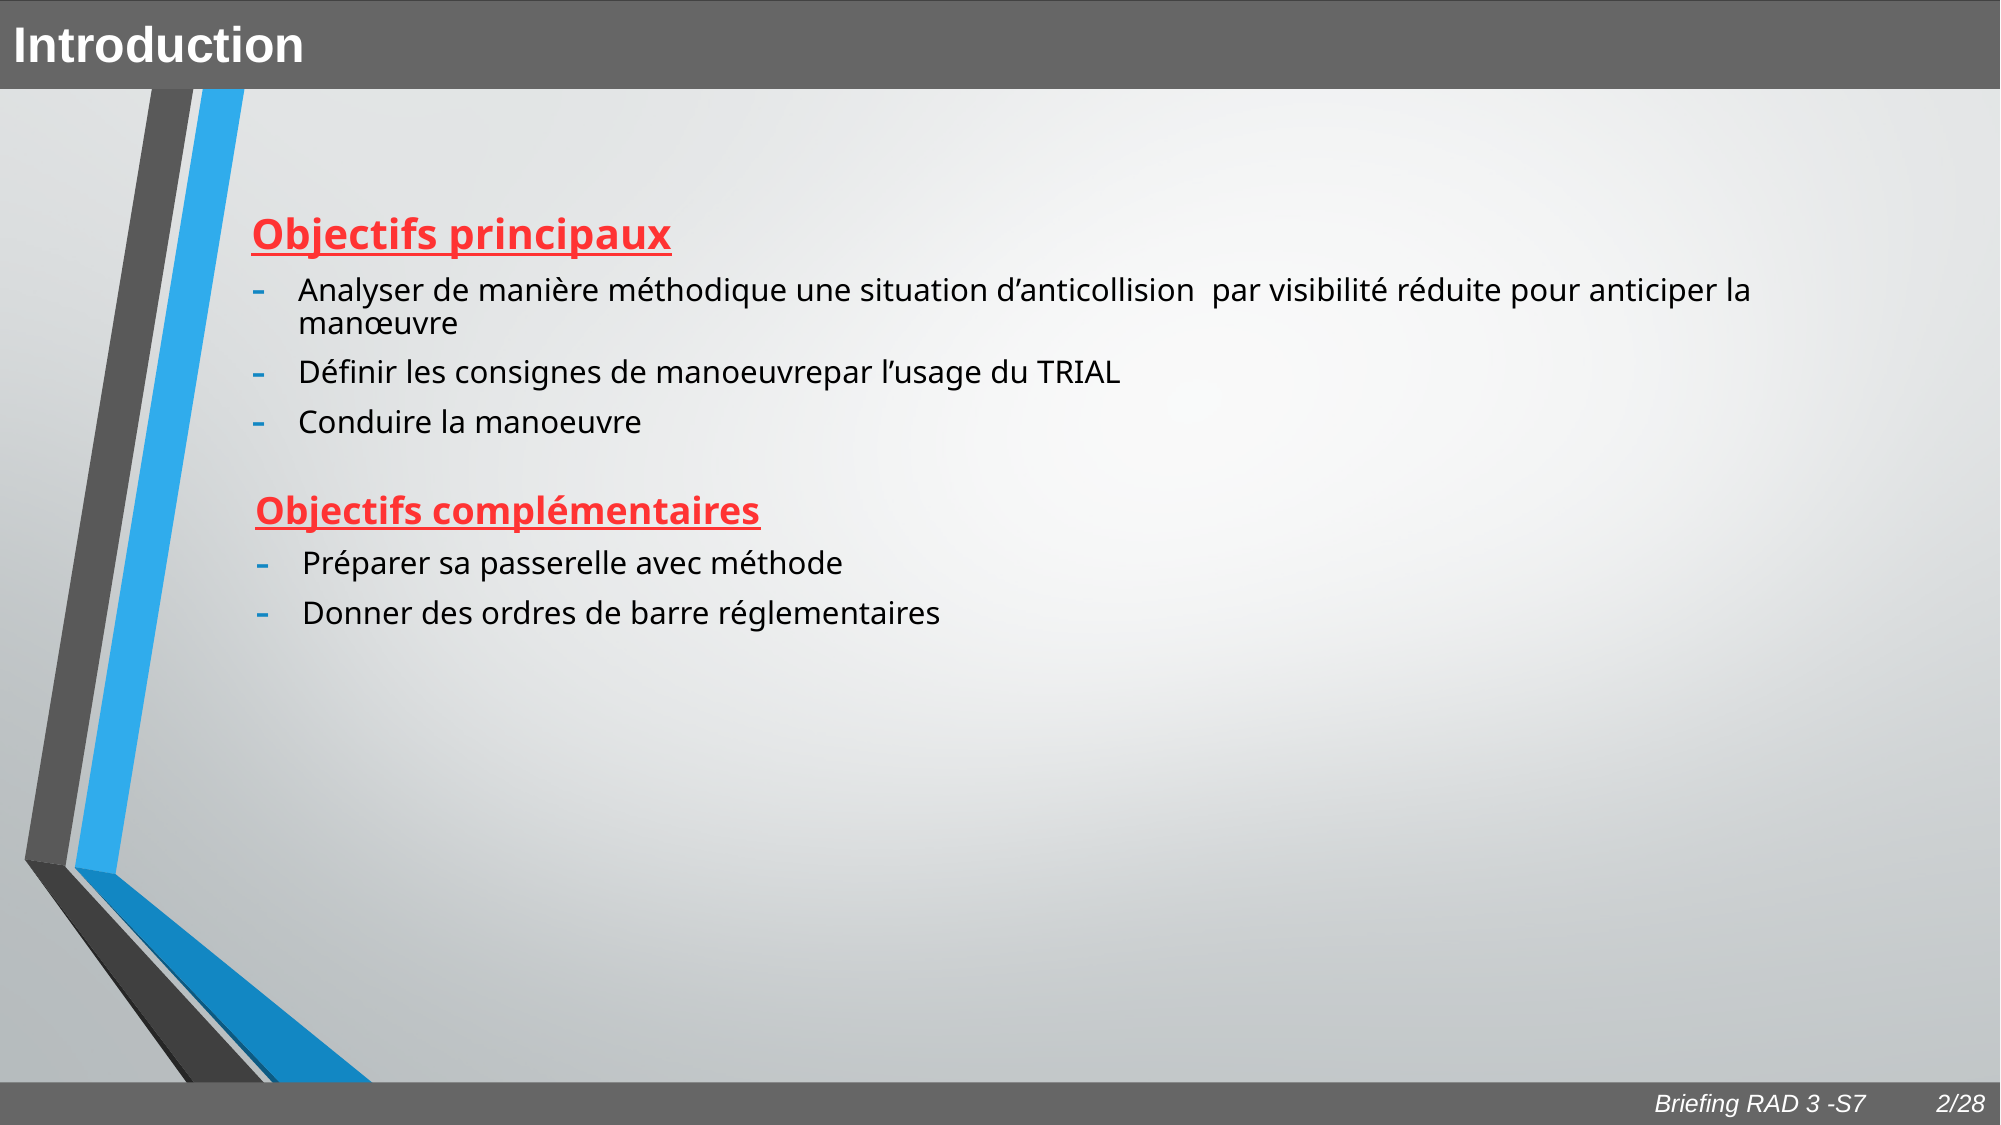

Introduction
# Objectifs principaux
Analyser de manière méthodique une situation d’anticollision par visibilité réduite pour anticiper la manœuvre
Définir les consignes de manoeuvrepar l’usage du TRIAL
Conduire la manoeuvre
Objectifs complémentaires
Préparer sa passerelle avec méthode
Donner des ordres de barre réglementaires
Briefing RAD 3 -S7 /28